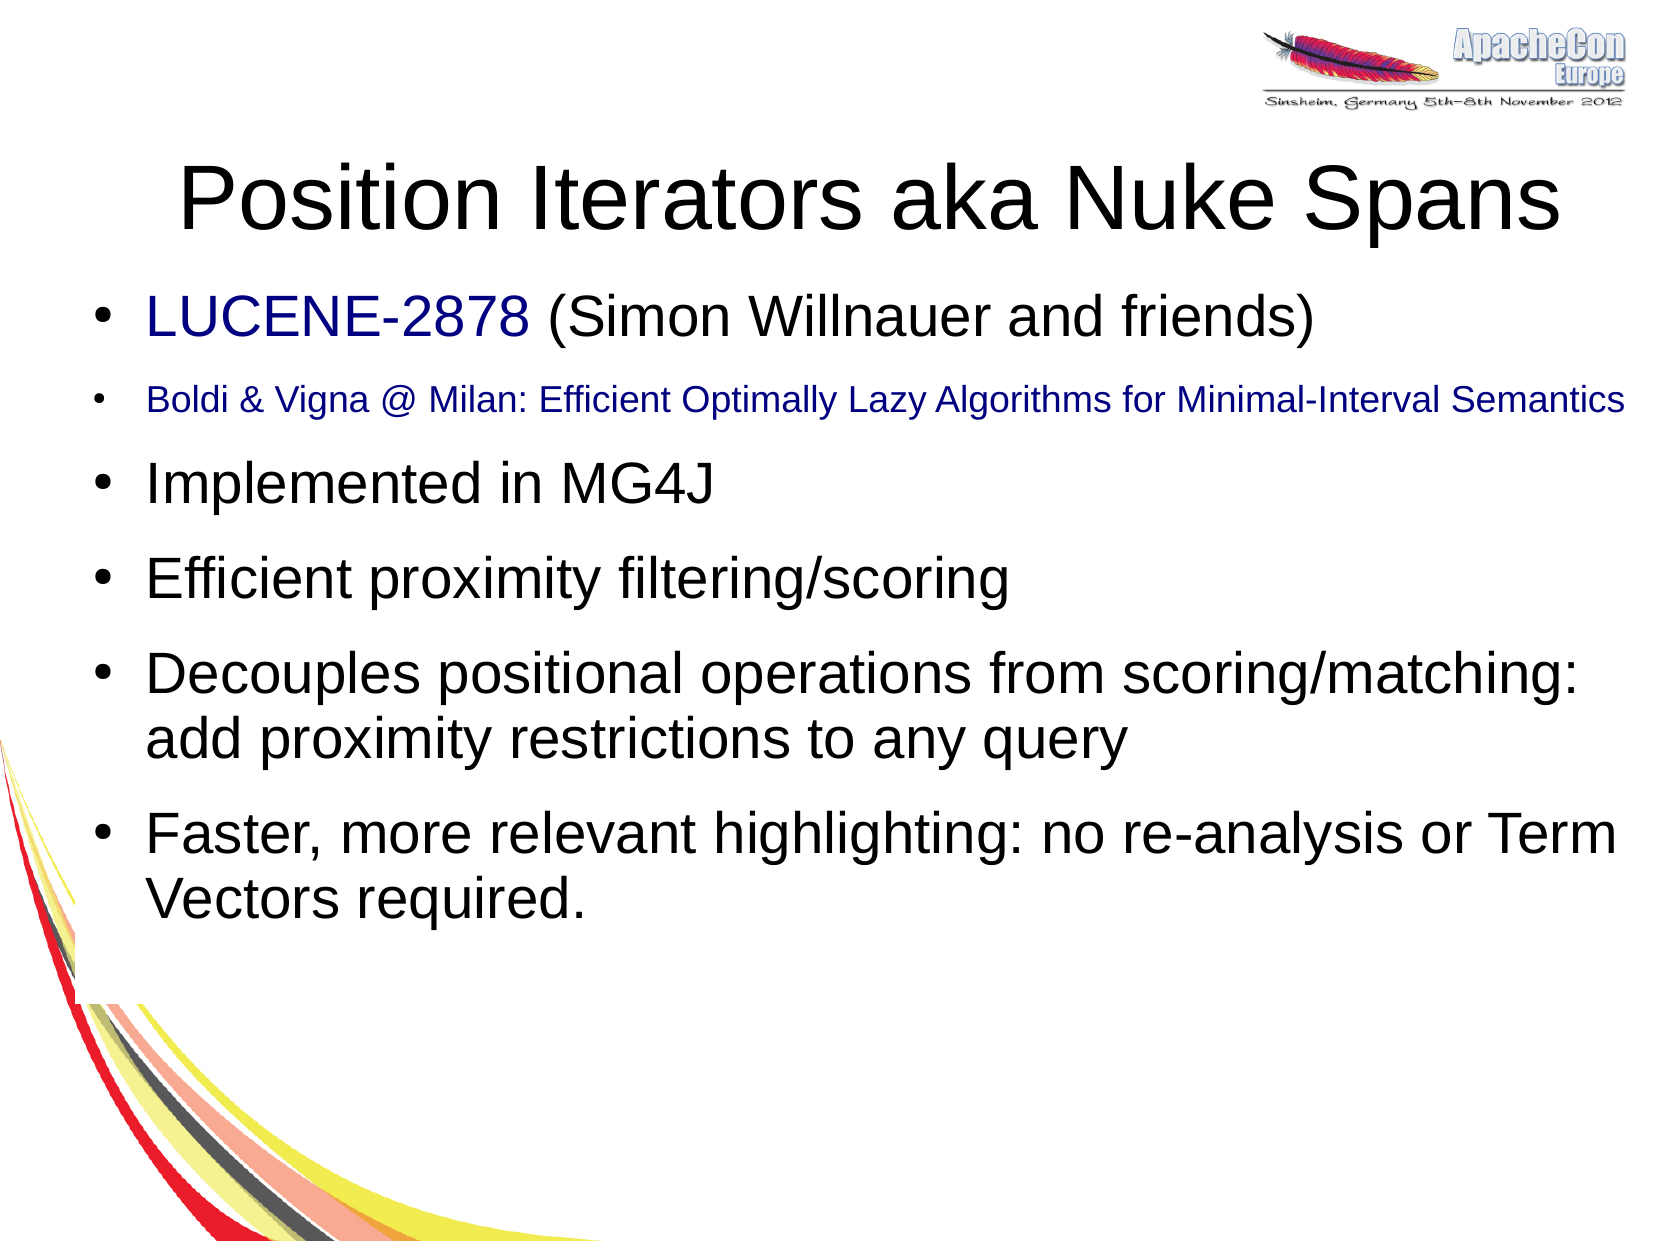

# Position Iterators aka Nuke Spans
LUCENE-2878 (Simon Willnauer and friends)
Boldi & Vigna @ Milan: Efficient Optimally Lazy Algorithms for Minimal-Interval Semantics
Implemented in MG4J
Efficient proximity filtering/scoring
Decouples positional operations from scoring/matching: add proximity restrictions to any query
Faster, more relevant highlighting: no re-analysis or Term Vectors required.